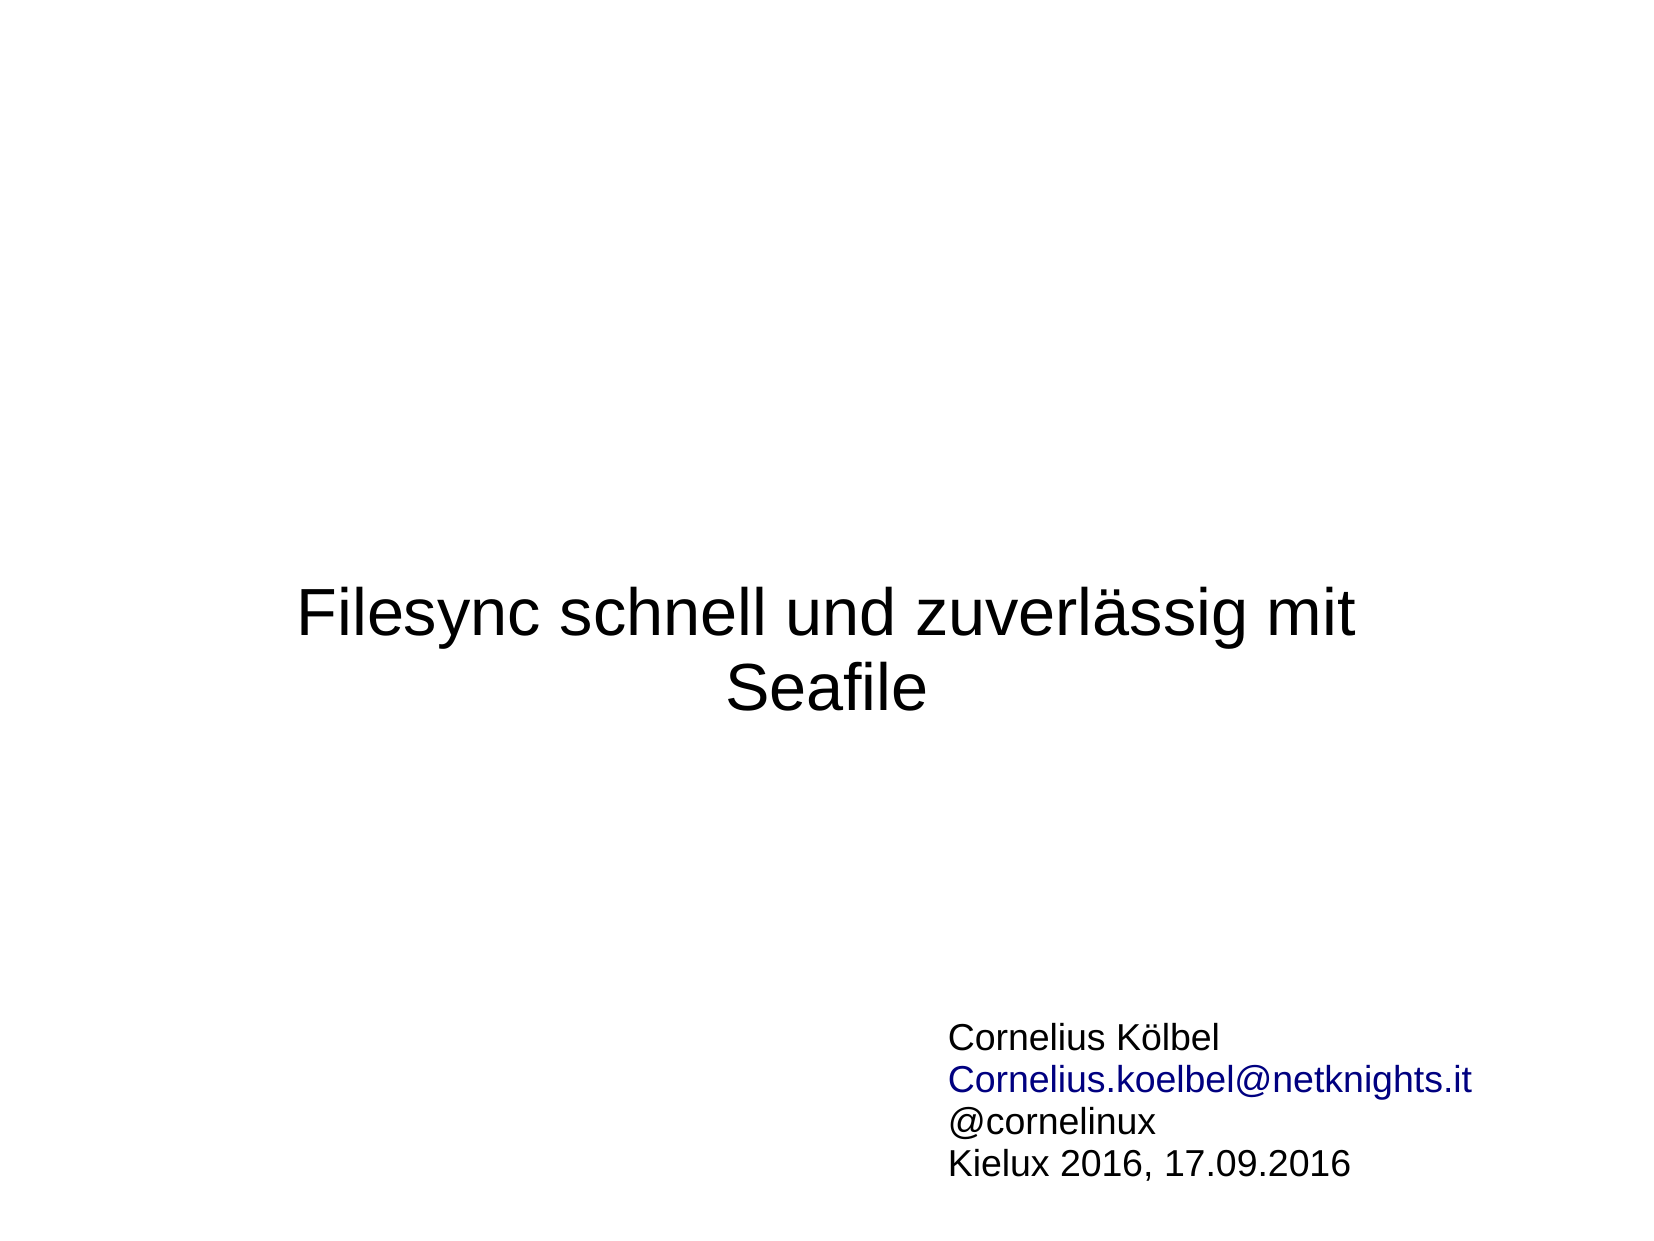

#
Filesync schnell und zuverlässig mit
Seafile
Cornelius Kölbel
Cornelius.koelbel@netknights.it
@cornelinux
Kielux 2016, 17.09.2016